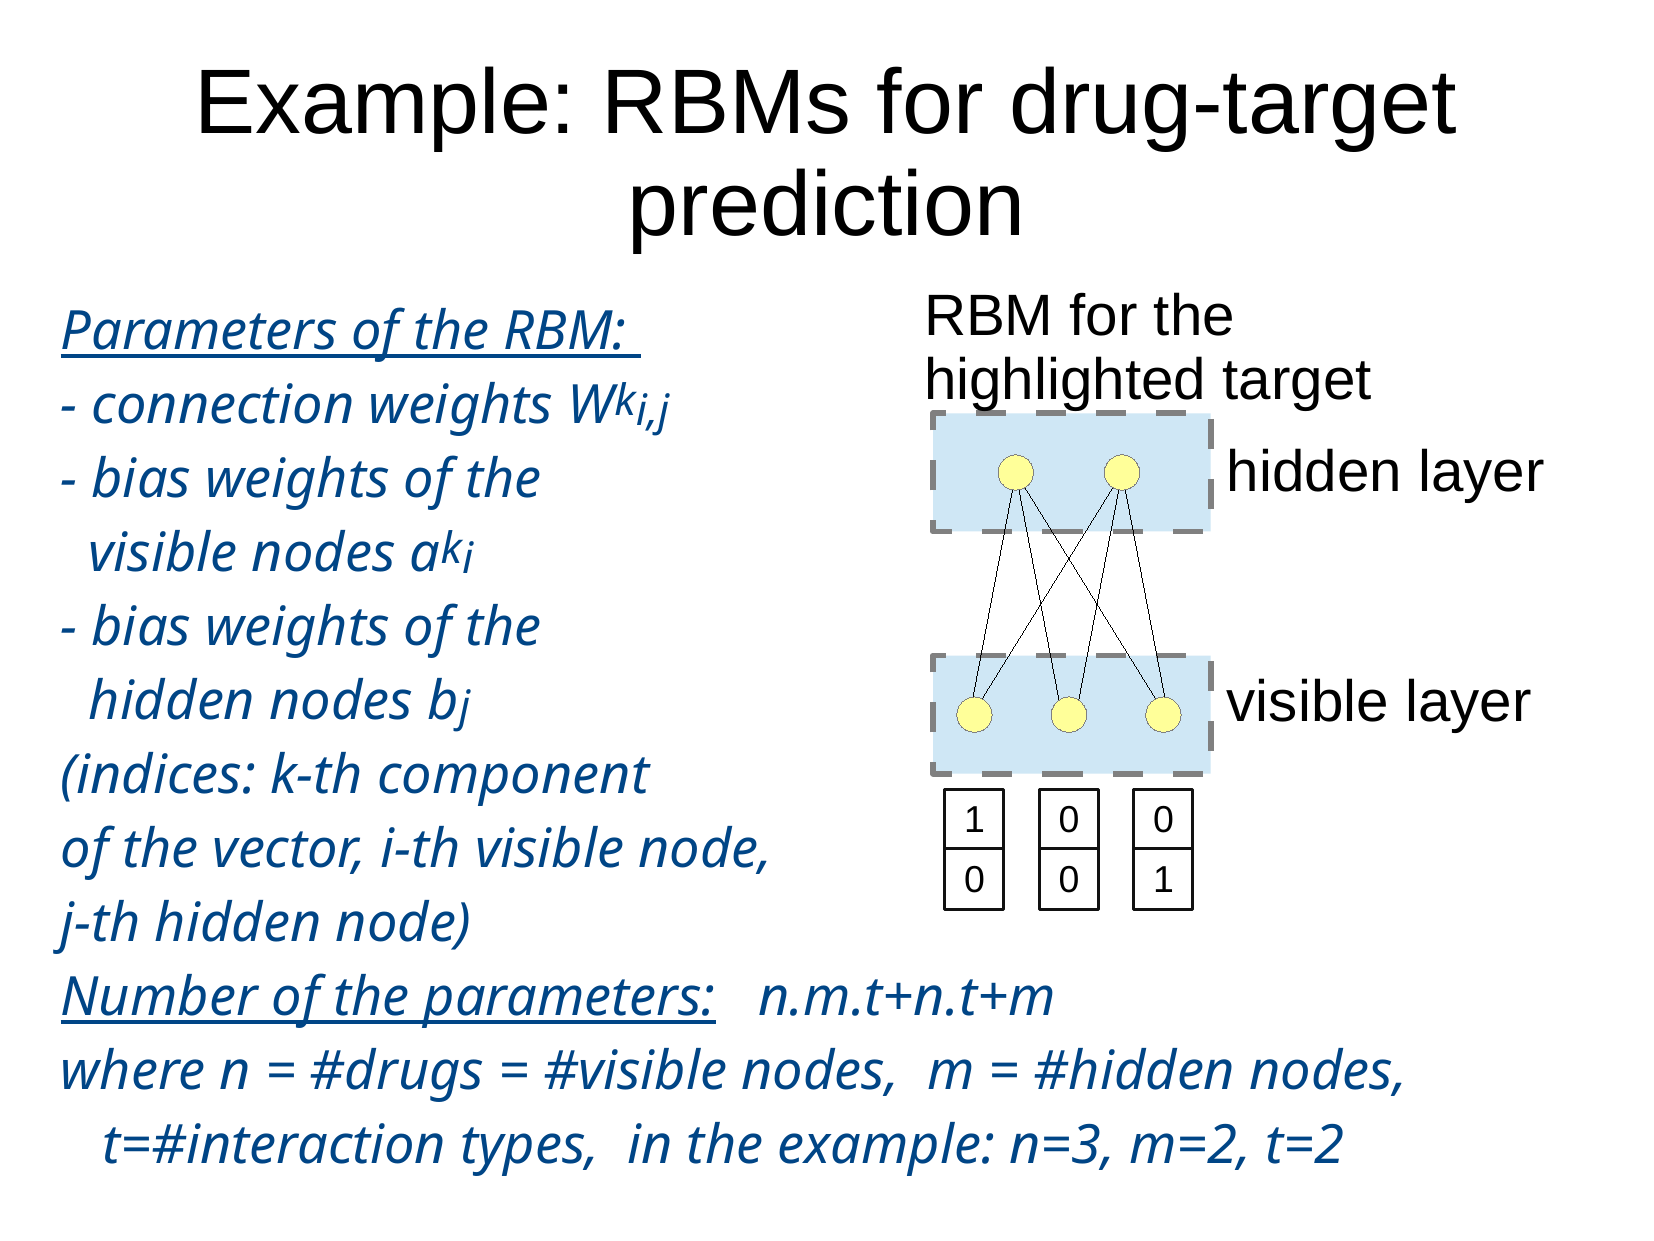

# Example: RBMs for drug-target prediction
RBM for the
highlighted target
Parameters of the RBM:
- connection weights Wki,j
- bias weights of the
 visible nodes aki
- bias weights of the
 hidden nodes bj
(indices: k-th component
of the vector, i-th visible node,
j-th hidden node)
Number of the parameters: n.m.t+n.t+m
where n = #drugs = #visible nodes, m = #hidden nodes,
 t=#interaction types, in the example: n=3, m=2, t=2
hidden layer
visible layer
1
0
0
0
0
1